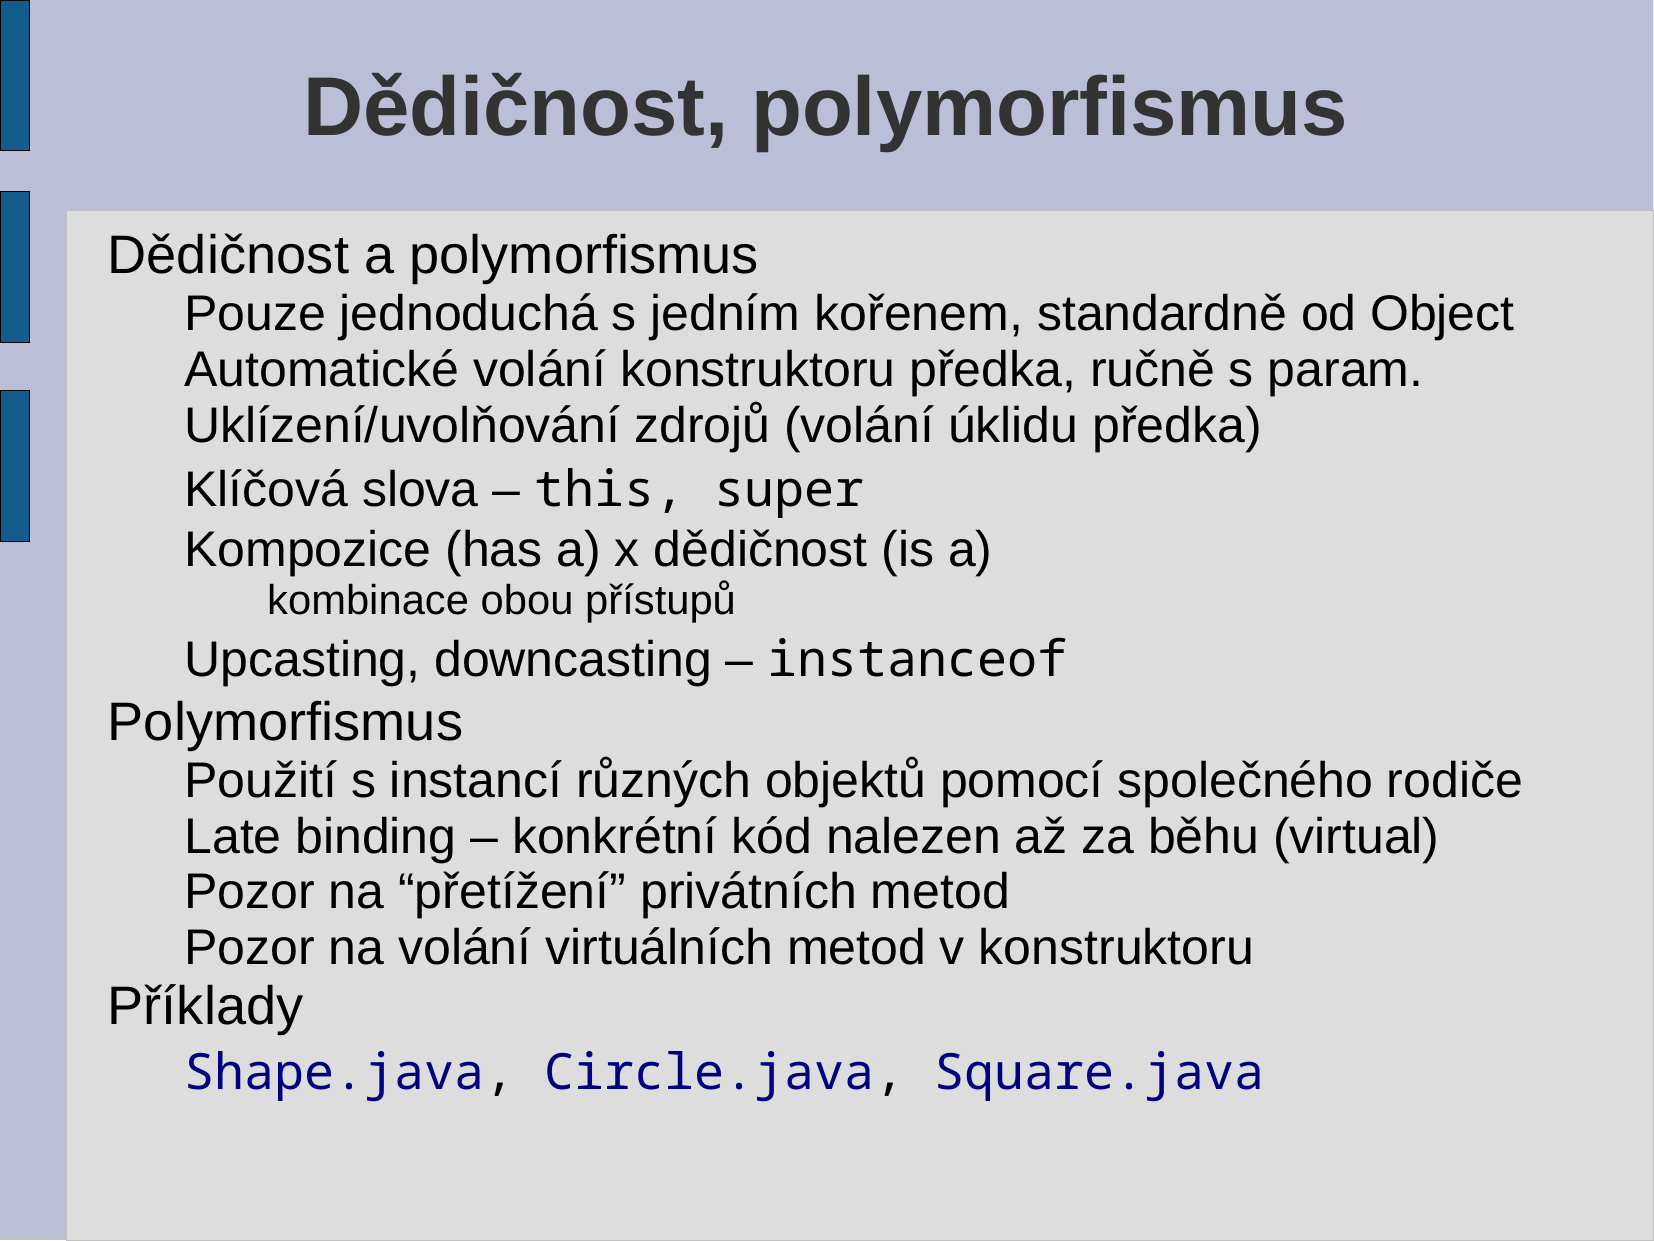

# Dědičnost, polymorfismus
Dědičnost a polymorfismus
Pouze jednoduchá s jedním kořenem, standardně od Object
Automatické volání konstruktoru předka, ručně s param.
Uklízení/uvolňování zdrojů (volání úklidu předka)
Klíčová slova – this, super
Kompozice (has a) x dědičnost (is a)
kombinace obou přístupů
Upcasting, downcasting – instanceof
Polymorfismus
Použití s instancí různých objektů pomocí společného rodiče
Late binding – konkrétní kód nalezen až za běhu (virtual)
Pozor na “přetížení” privátních metod
Pozor na volání virtuálních metod v konstruktoru
Příklady
Shape.java, Circle.java, Square.java